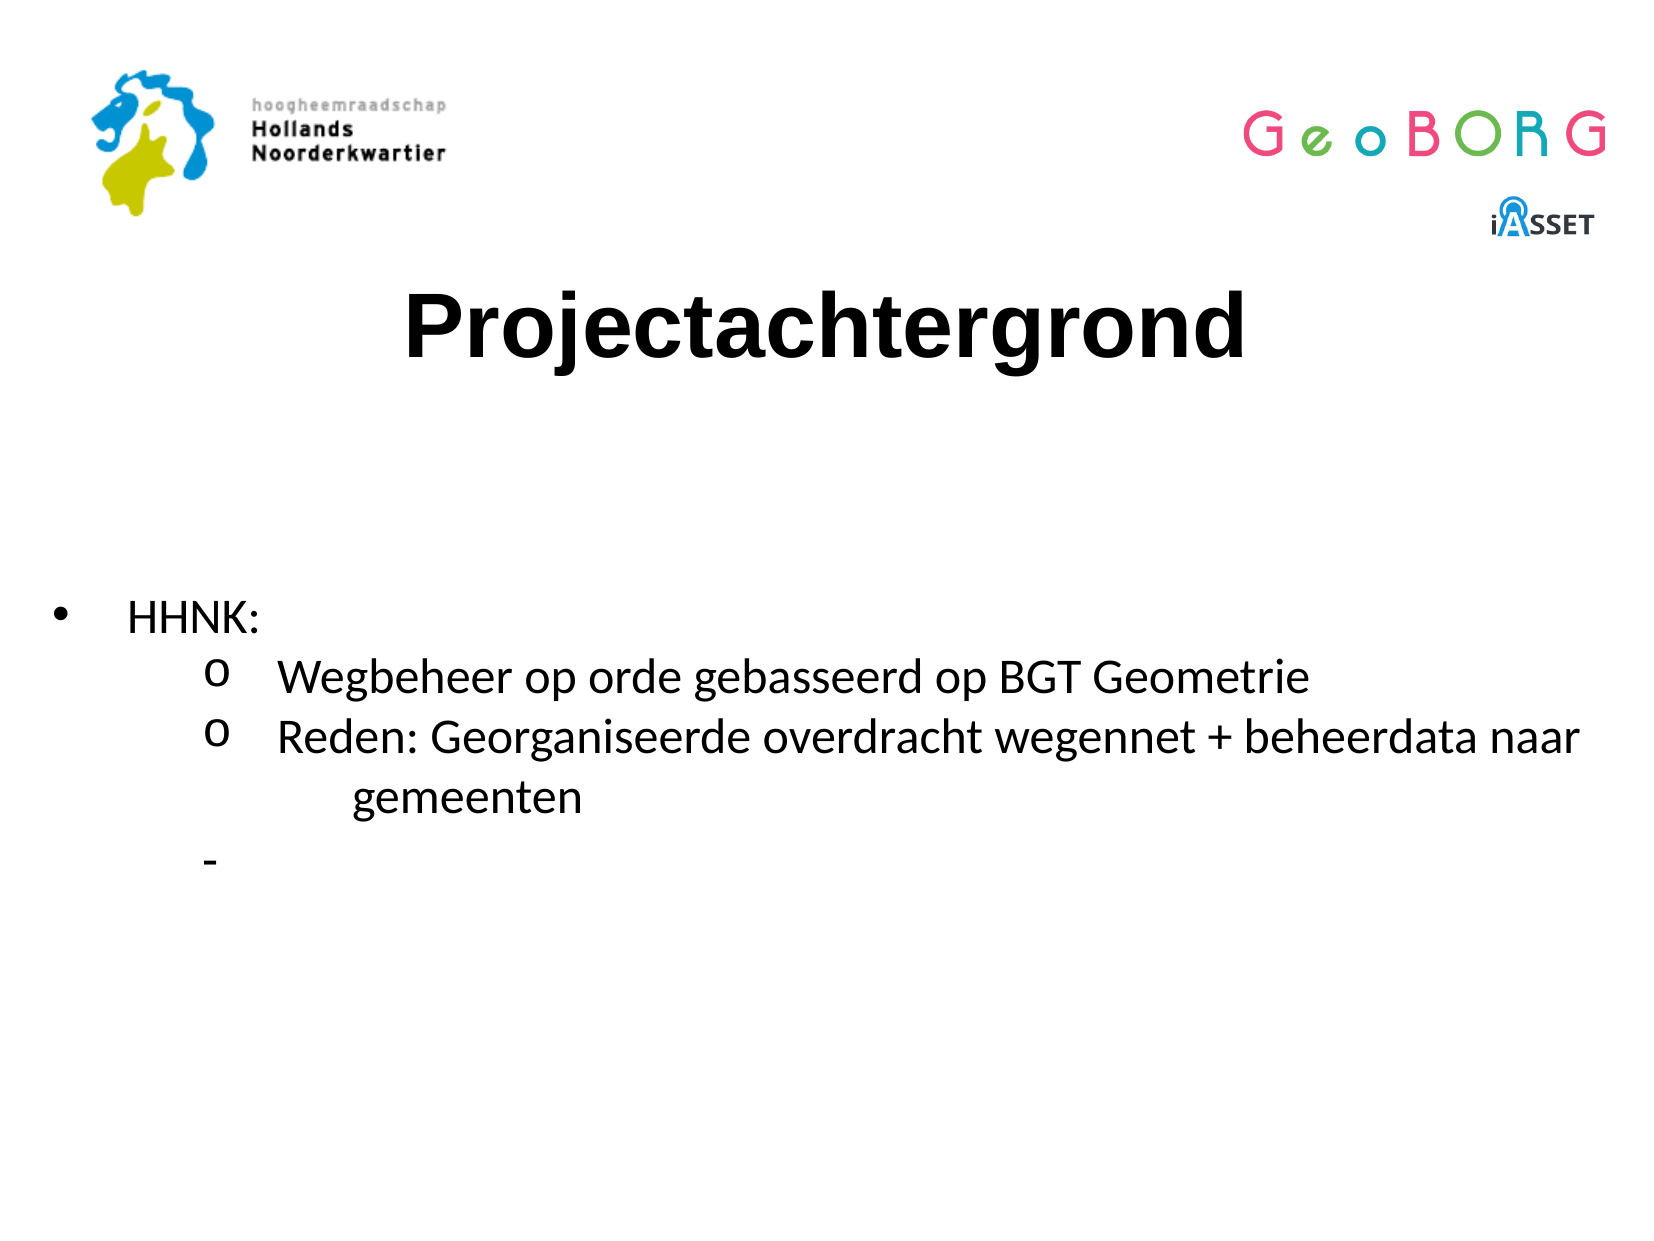

# Projectachtergrond
HHNK:
Wegbeheer op orde gebasseerd op BGT Geometrie
Reden: Georganiseerde overdracht wegennet + beheerdata naar gemeenten